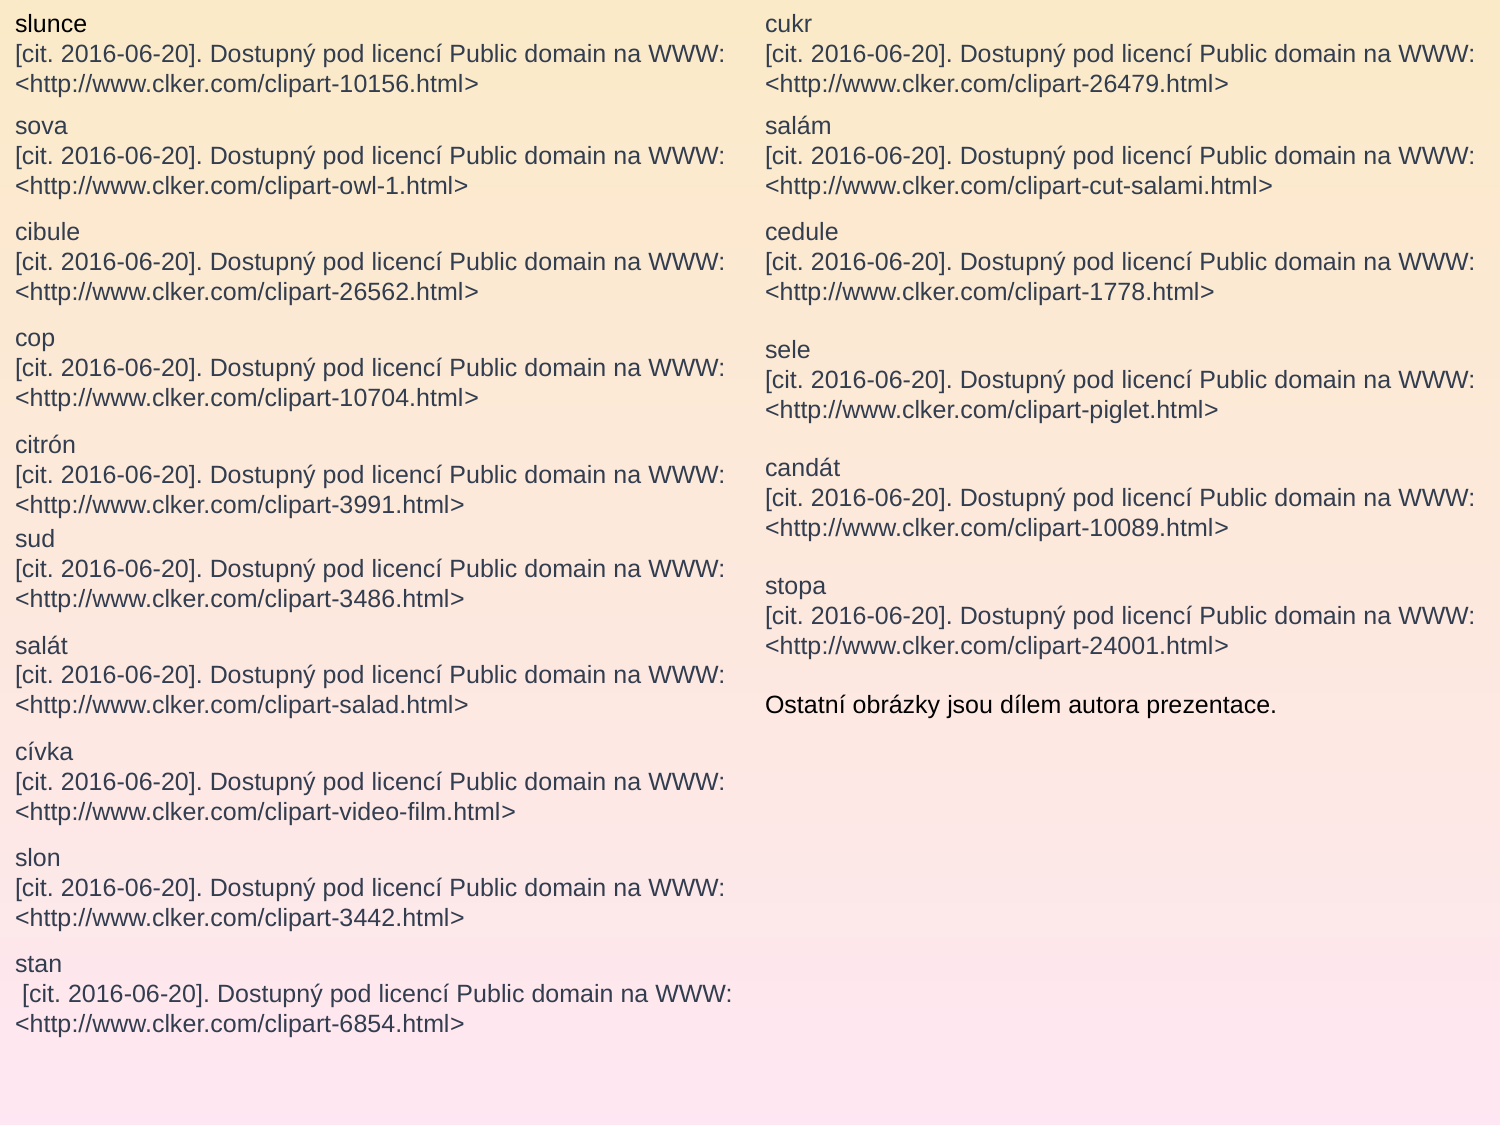

slunce
[cit. 2016-06-20]. Dostupný pod licencí Public domain na WWW:
<http://www.clker.com/clipart-10156.html>
cukr
[cit. 2016-06-20]. Dostupný pod licencí Public domain na WWW:
<http://www.clker.com/clipart-26479.html>
sova
[cit. 2016-06-20]. Dostupný pod licencí Public domain na WWW:
<http://www.clker.com/clipart-owl-1.html>
salám
[cit. 2016-06-20]. Dostupný pod licencí Public domain na WWW:
<http://www.clker.com/clipart-cut-salami.html>
cibule
[cit. 2016-06-20]. Dostupný pod licencí Public domain na WWW:
<http://www.clker.com/clipart-26562.html>
cedule
[cit. 2016-06-20]. Dostupný pod licencí Public domain na WWW:
<http://www.clker.com/clipart-1778.html>
cop
[cit. 2016-06-20]. Dostupný pod licencí Public domain na WWW:
<http://www.clker.com/clipart-10704.html>
sele
[cit. 2016-06-20]. Dostupný pod licencí Public domain na WWW:
<http://www.clker.com/clipart-piglet.html>
citrón
[cit. 2016-06-20]. Dostupný pod licencí Public domain na WWW:
<http://www.clker.com/clipart-3991.html>
candát
[cit. 2016-06-20]. Dostupný pod licencí Public domain na WWW:
<http://www.clker.com/clipart-10089.html>
sud
[cit. 2016-06-20]. Dostupný pod licencí Public domain na WWW:
<http://www.clker.com/clipart-3486.html>
stopa
[cit. 2016-06-20]. Dostupný pod licencí Public domain na WWW:
<http://www.clker.com/clipart-24001.html>
salát
[cit. 2016-06-20]. Dostupný pod licencí Public domain na WWW:
<http://www.clker.com/clipart-salad.html>
Ostatní obrázky jsou dílem autora prezentace.
cívka
[cit. 2016-06-20]. Dostupný pod licencí Public domain na WWW:
<http://www.clker.com/clipart-video-film.html>
slon
[cit. 2016-06-20]. Dostupný pod licencí Public domain na WWW:
<http://www.clker.com/clipart-3442.html>
stan
 [cit. 2016-06-20]. Dostupný pod licencí Public domain na WWW:
<http://www.clker.com/clipart-6854.html>